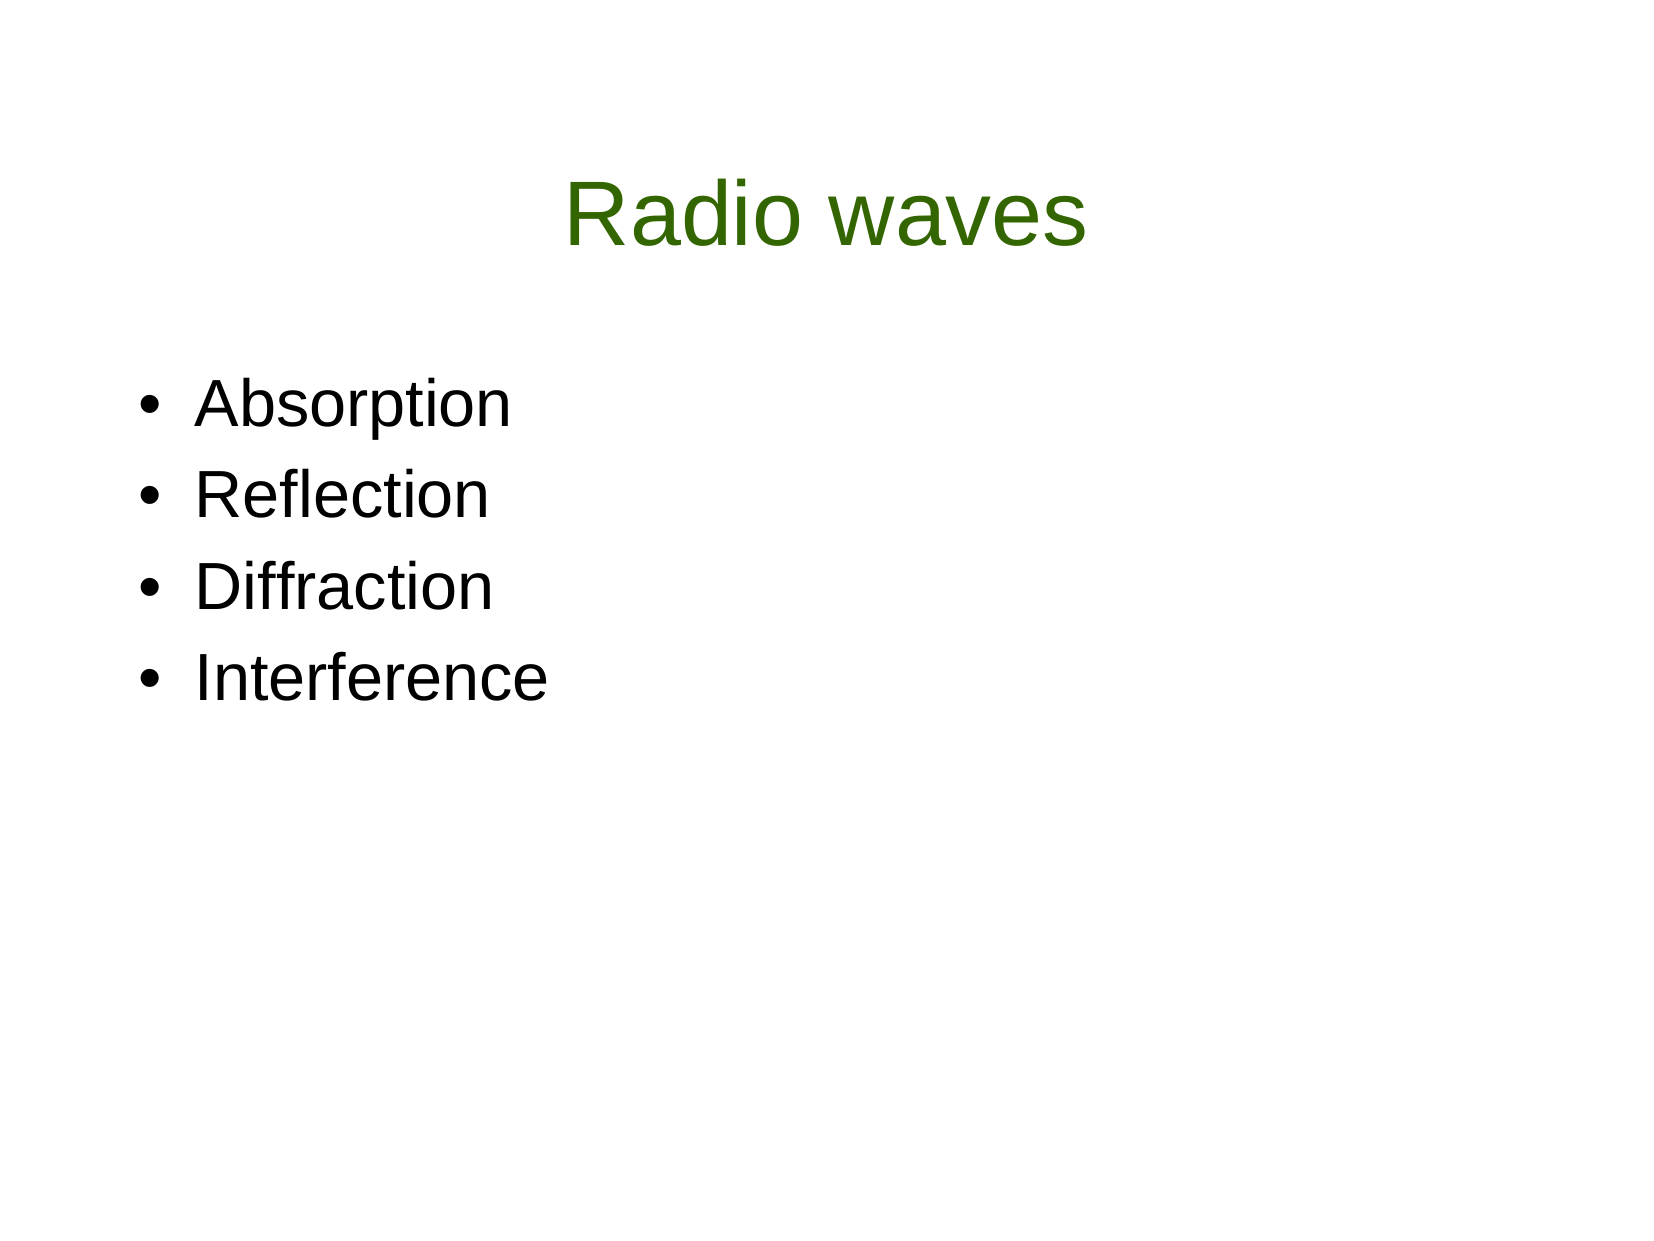

# Radio waves
Absorption
Reflection
Diffraction
Interference